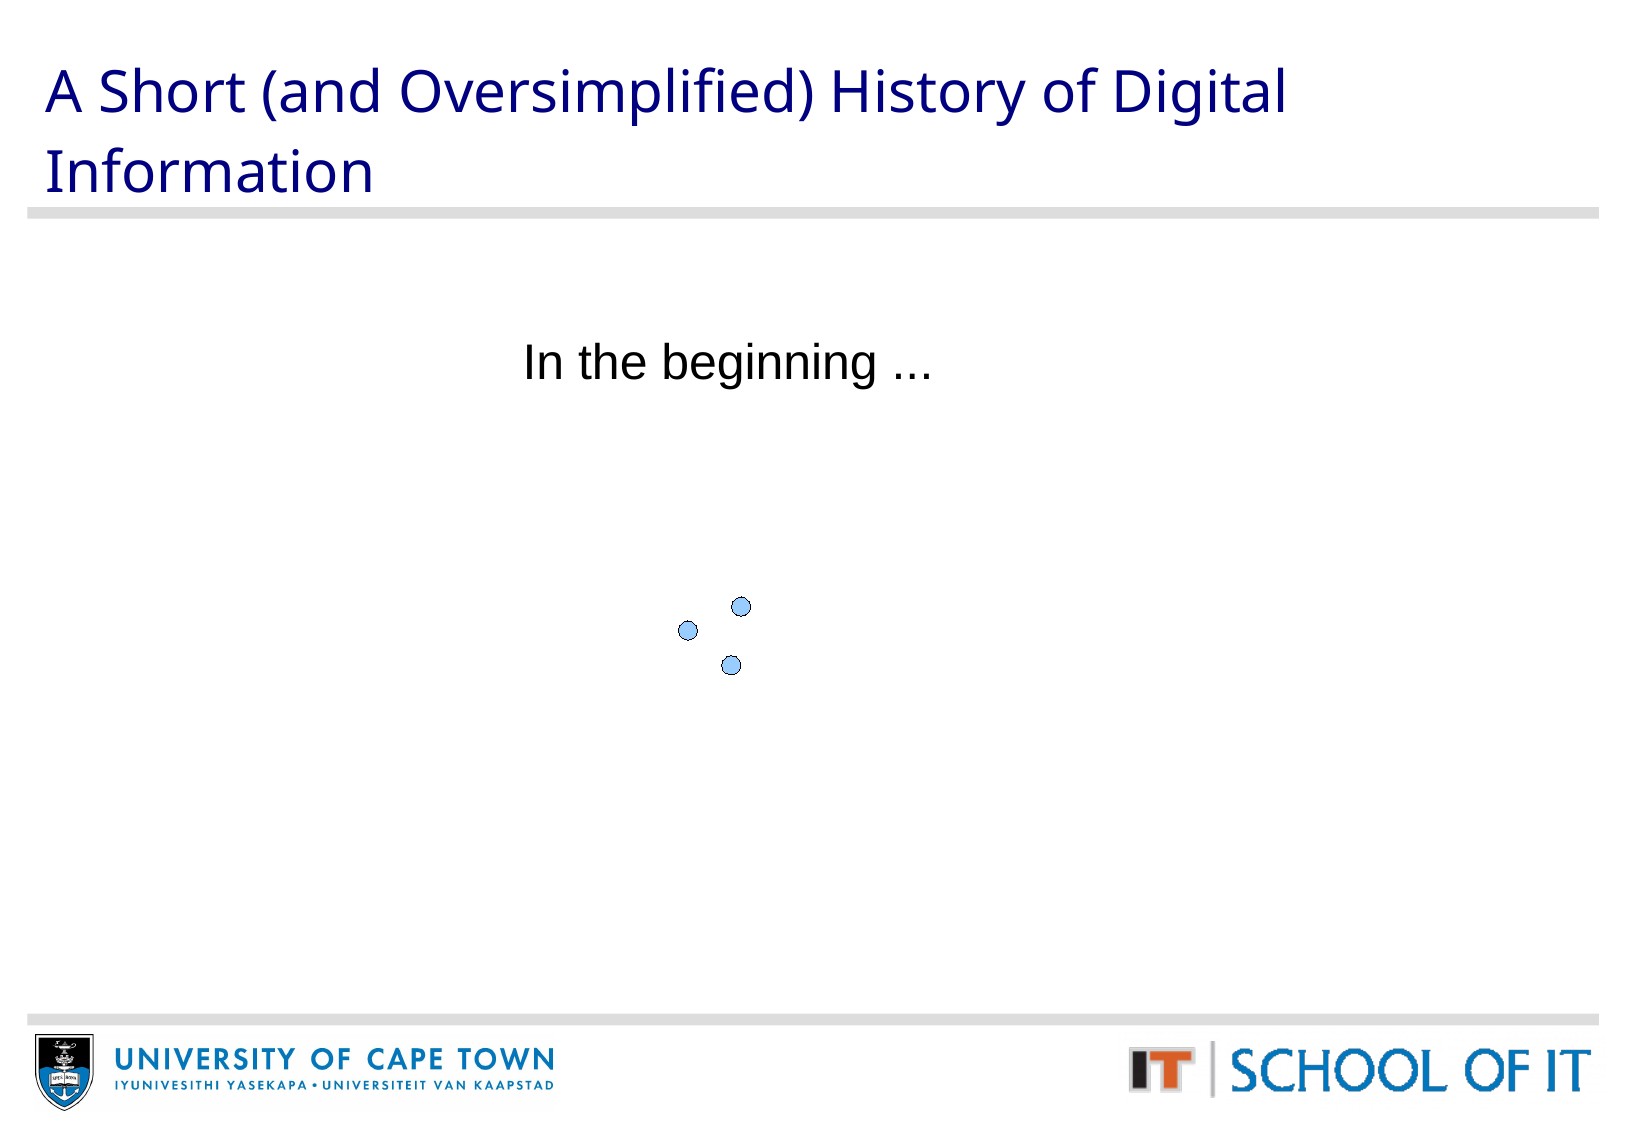

# A Short (and Oversimplified) History of Digital Information
In the beginning ...